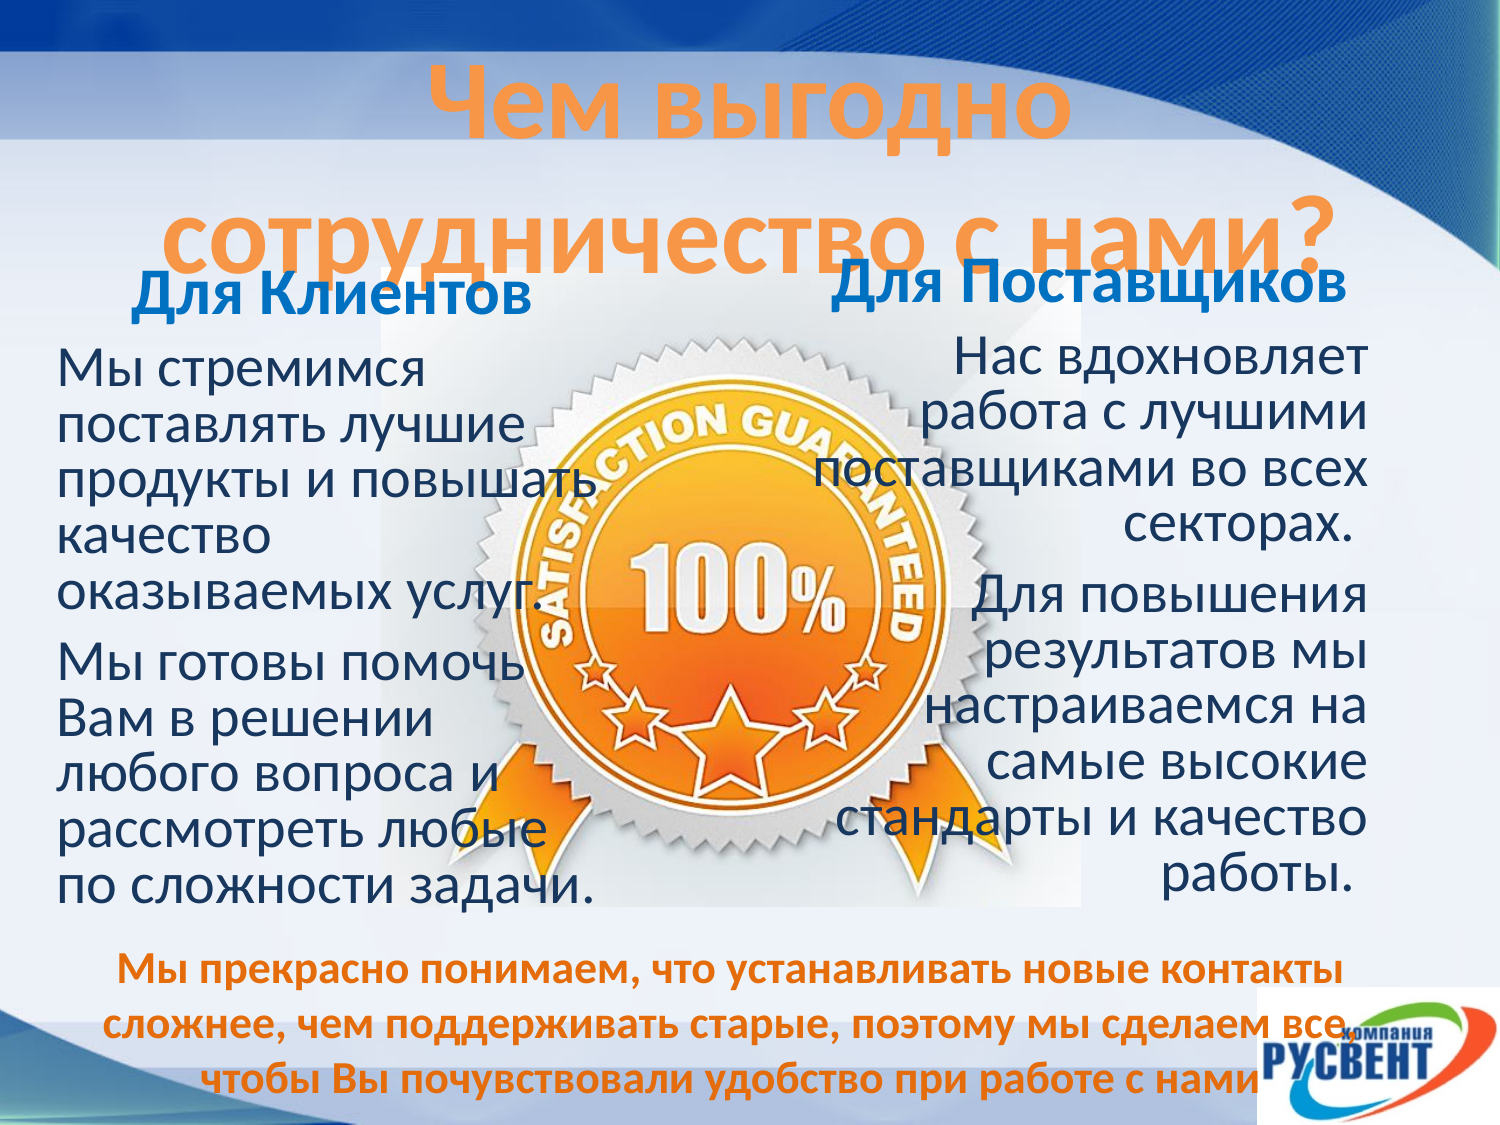

# Чем выгодно сотрудничество с нами?
Для Поставщиков
 Нас вдохновляет работа с лучшими поставщиками во всех секторах.
Для повышения результатов мы настраиваемся на самые высокие стандарты и качество работы.
Для Клиентов
Мы стремимся поставлять лучшие продукты и повышать качество оказываемых услуг.
Мы готовы помочь Вам в решении любого вопроса и рассмотреть любые по сложности задачи.
Мы прекрасно понимаем, что устанавливать новые контакты сложнее, чем поддерживать старые, поэтому мы сделаем все, чтобы Вы почувствовали удобство при работе с нами